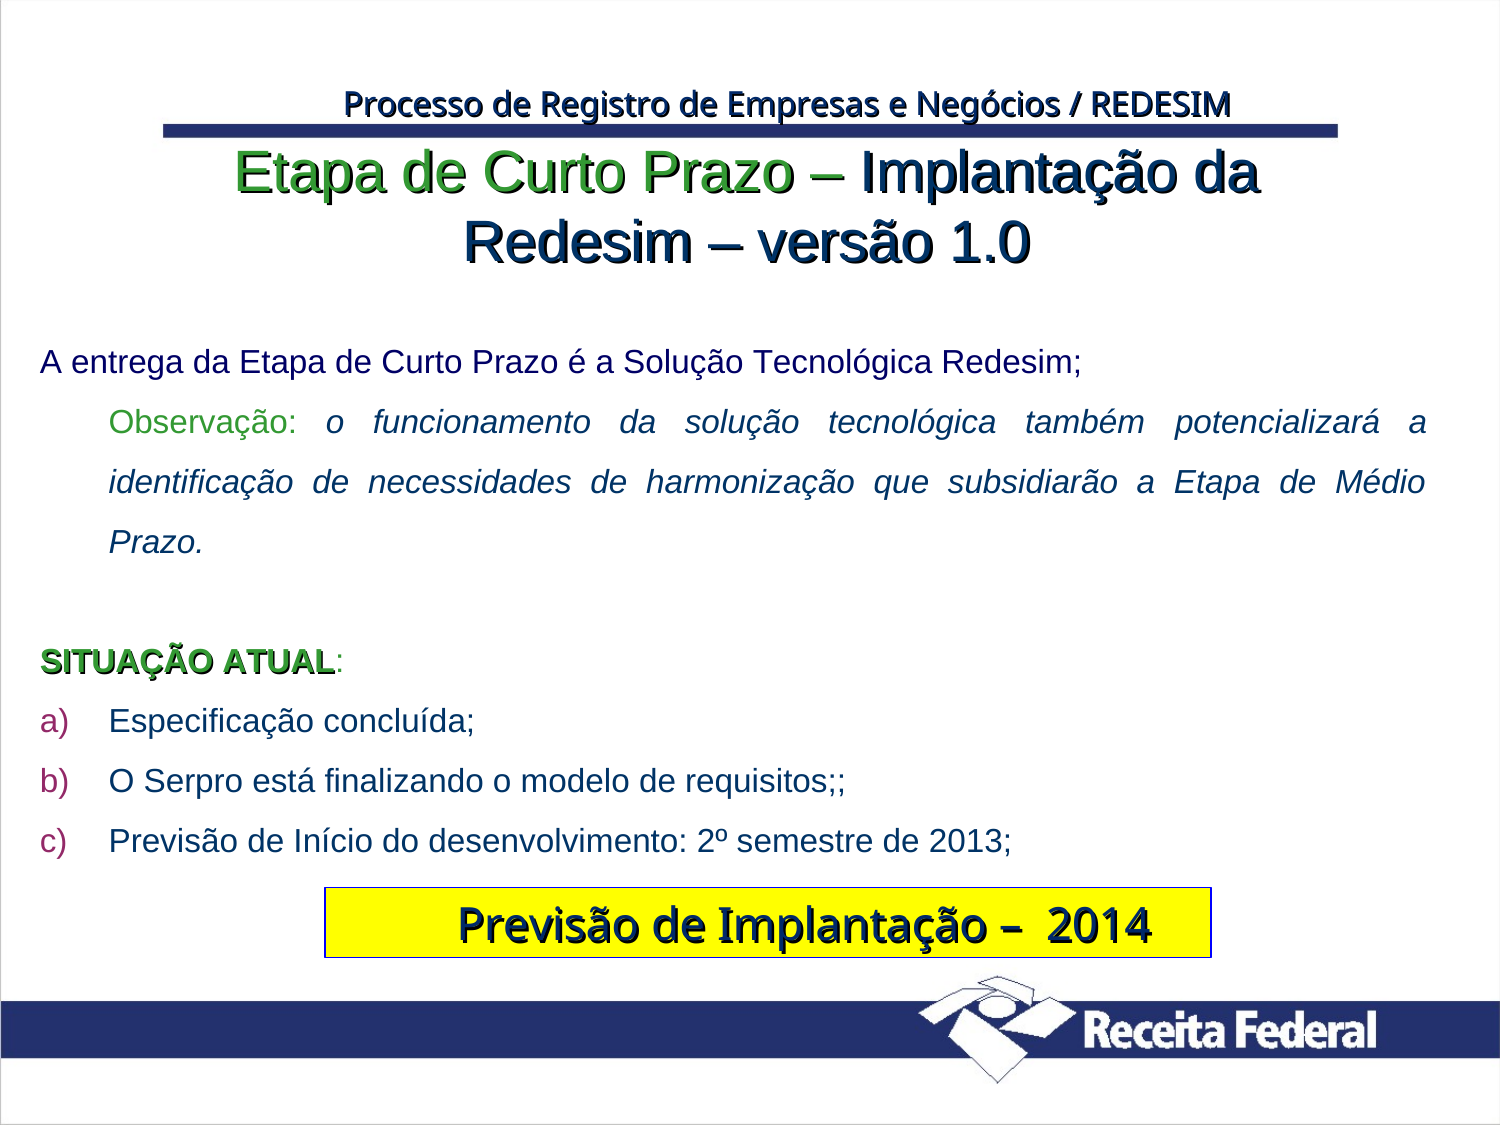

Processo de Registro de Empresas e Negócios / REDESIM
Etapa de Curto Prazo – Implantação da Redesim – versão 1.0
A entrega da Etapa de Curto Prazo é a Solução Tecnológica Redesim;
	Observação: o funcionamento da solução tecnológica também potencializará a identificação de necessidades de harmonização que subsidiarão a Etapa de Médio Prazo.
SITUAÇÃO ATUAL:
Especificação concluída;
O Serpro está finalizando o modelo de requisitos;;
Previsão de Início do desenvolvimento: 2º semestre de 2013;
 Previsão de Implantação – 2014